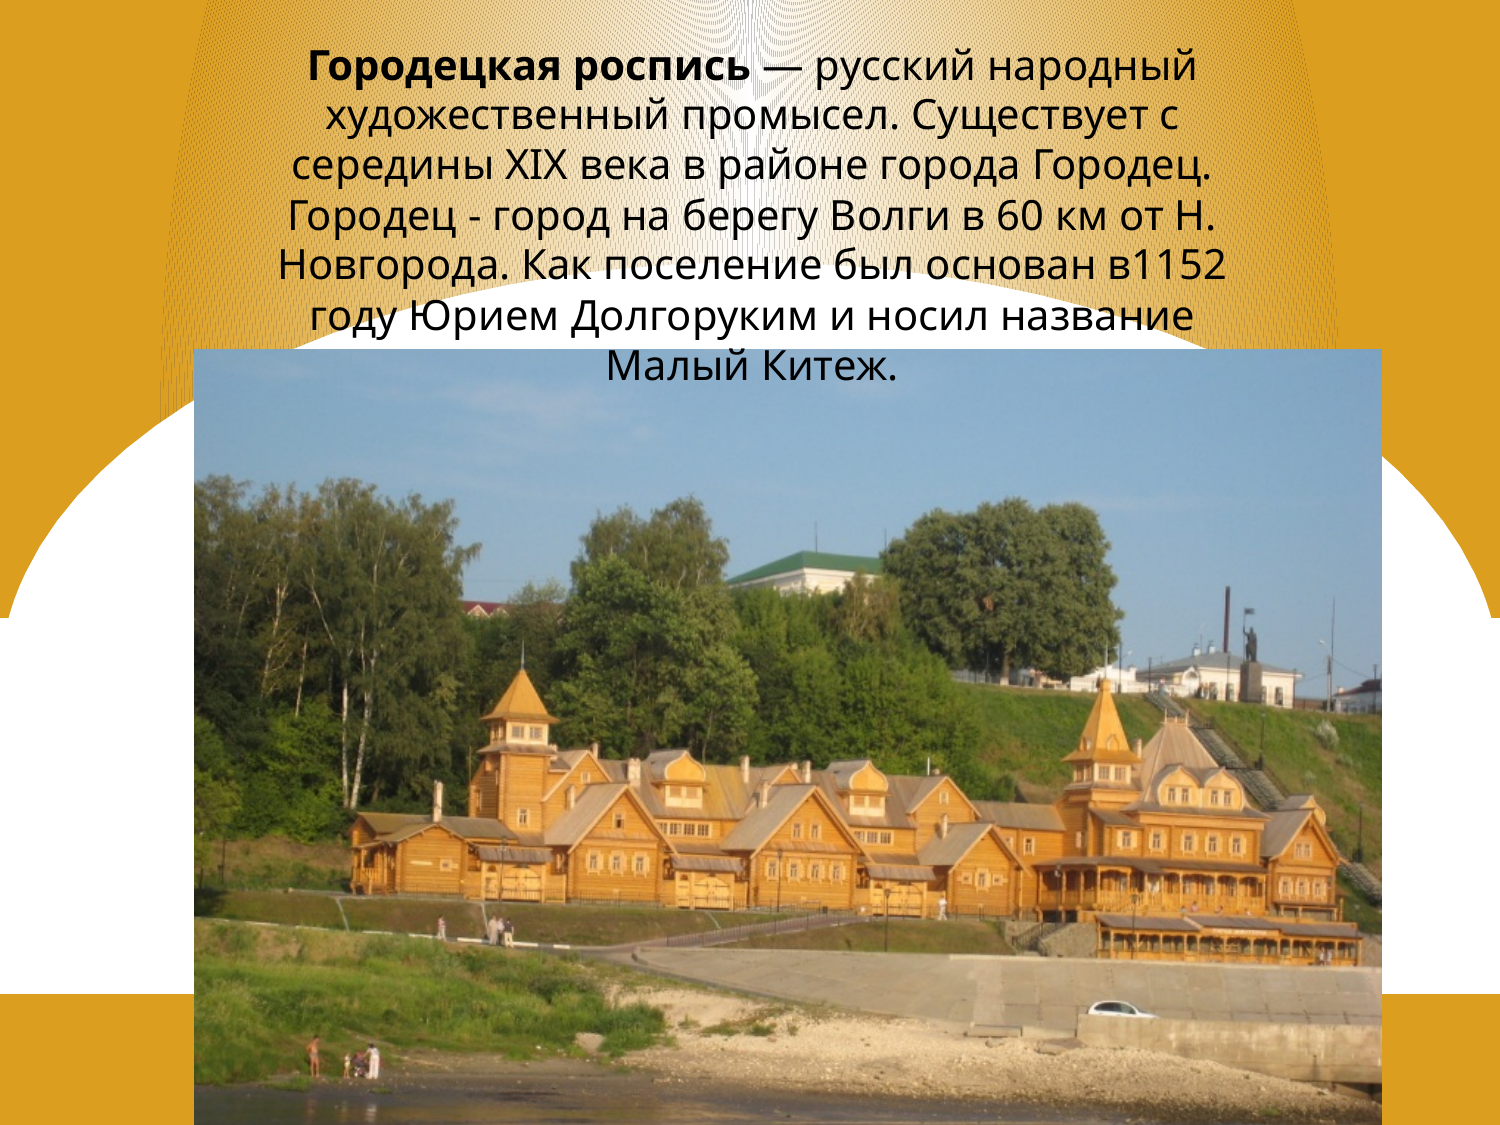

# Городецкая роспись — русский народный художественный промысел. Существует с середины XIX века в районе города Городец. Городец - город на берегу Волги в 60 км от Н. Новгорода. Как поселение был основан в1152 году Юрием Долгоруким и носил название Малый Китеж.